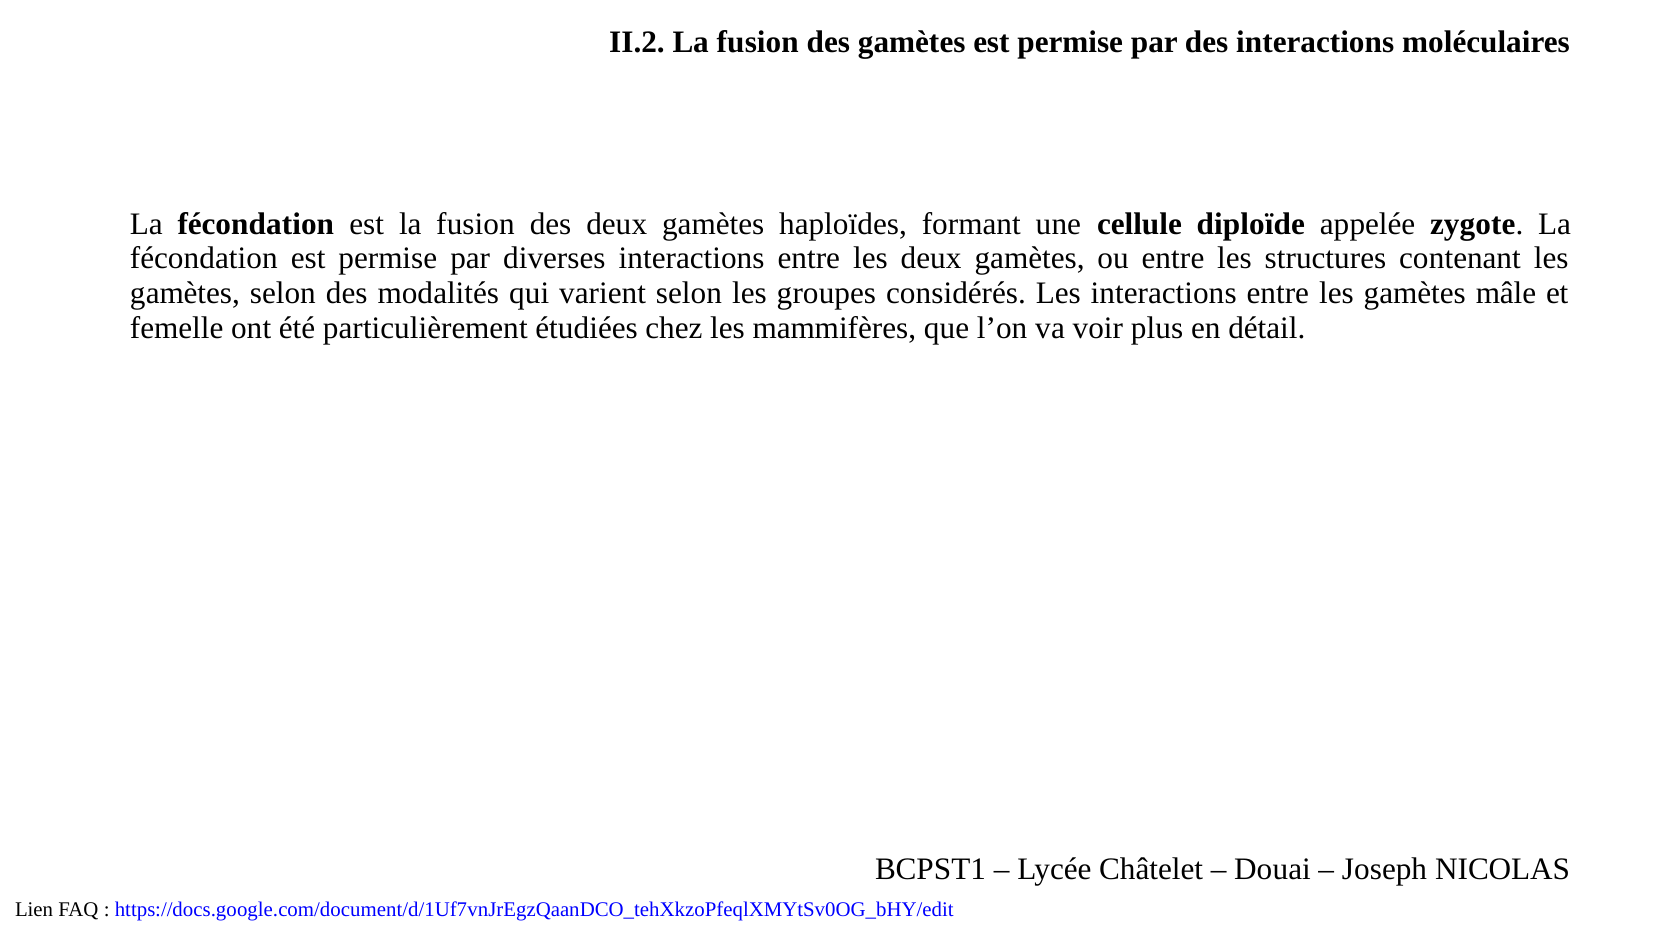

II.2. La fusion des gamètes est permise par des interactions moléculaires
La fécondation est la fusion des deux gamètes haploïdes, formant une cellule diploïde appelée zygote. La fécondation est permise par diverses interactions entre les deux gamètes, ou entre les structures contenant les gamètes, selon des modalités qui varient selon les groupes considérés. Les interactions entre les gamètes mâle et femelle ont été particulièrement étudiées chez les mammifères, que l’on va voir plus en détail.
BCPST1 – Lycée Châtelet – Douai – Joseph NICOLAS
Lien FAQ : https://docs.google.com/document/d/1Uf7vnJrEgzQaanDCO_tehXkzoPfeqlXMYtSv0OG_bHY/edit